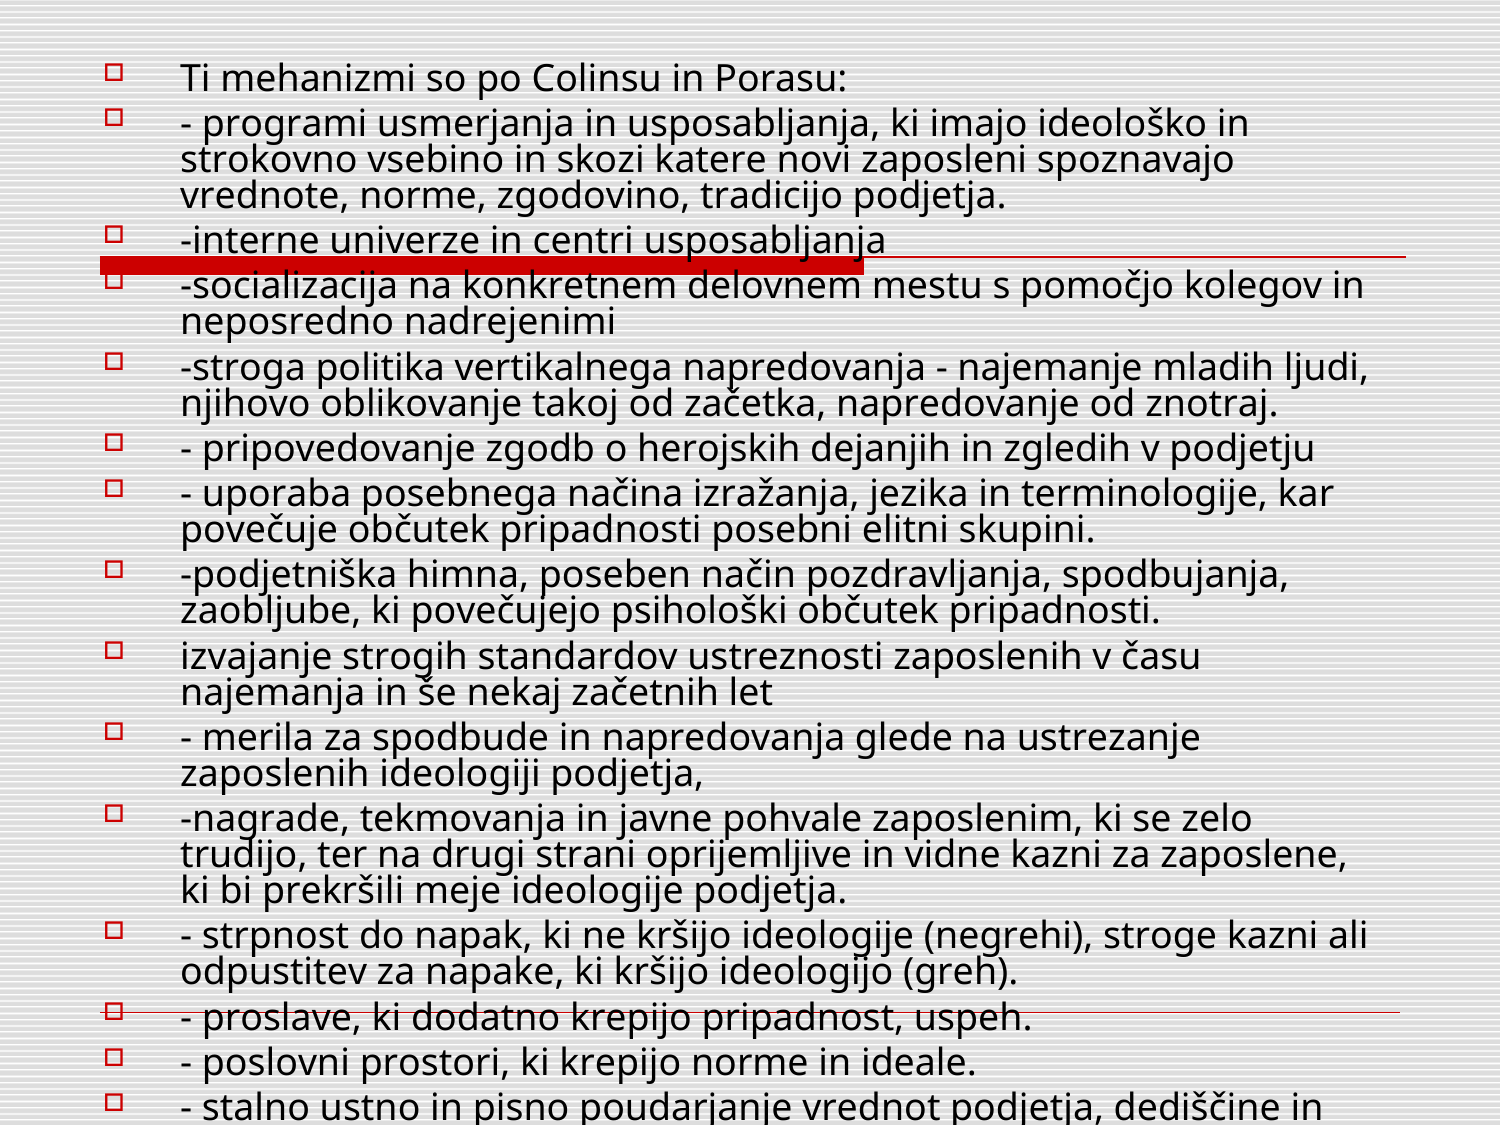

#
Ti mehanizmi so po Colinsu in Porasu:
- programi usmerjanja in usposabljanja, ki imajo ideološko in strokovno vsebino in skozi katere novi zaposleni spoznavajo vrednote, norme, zgodovino, tradicijo podjetja.
-interne univerze in centri usposabljanja
-socializacija na konkretnem delovnem mestu s pomočjo kolegov in neposredno nadrejenimi
-stroga politika vertikalnega napredovanja - najemanje mladih ljudi, njihovo oblikovanje takoj od začetka, napredovanje od znotraj.
- pripovedovanje zgodb o herojskih dejanjih in zgledih v podjetju
- uporaba posebnega načina izražanja, jezika in terminologije, kar povečuje občutek pripadnosti posebni elitni skupini.
-podjetniška himna, poseben način pozdravljanja, spodbujanja, zaobljube, ki povečujejo psihološki občutek pripadnosti.
izvajanje strogih standardov ustreznosti zaposlenih v času najemanja in še nekaj začetnih let
- merila za spodbude in napredovanja glede na ustrezanje zaposlenih ideologiji podjetja,
-nagrade, tekmovanja in javne pohvale zaposlenim, ki se zelo trudijo, ter na drugi strani oprijemljive in vidne kazni za zaposlene, ki bi prekršili meje ideologije podjetja.
- strpnost do napak, ki ne kršijo ideologije (negrehi), stroge kazni ali odpustitev za napake, ki kršijo ideologijo (greh).
- proslave, ki dodatno krepijo pripadnost, uspeh.
- poslovni prostori, ki krepijo norme in ideale.
- stalno ustno in pisno poudarjanje vrednot podjetja, dediščine in občutka pripadnosti nečemu posebnemu.